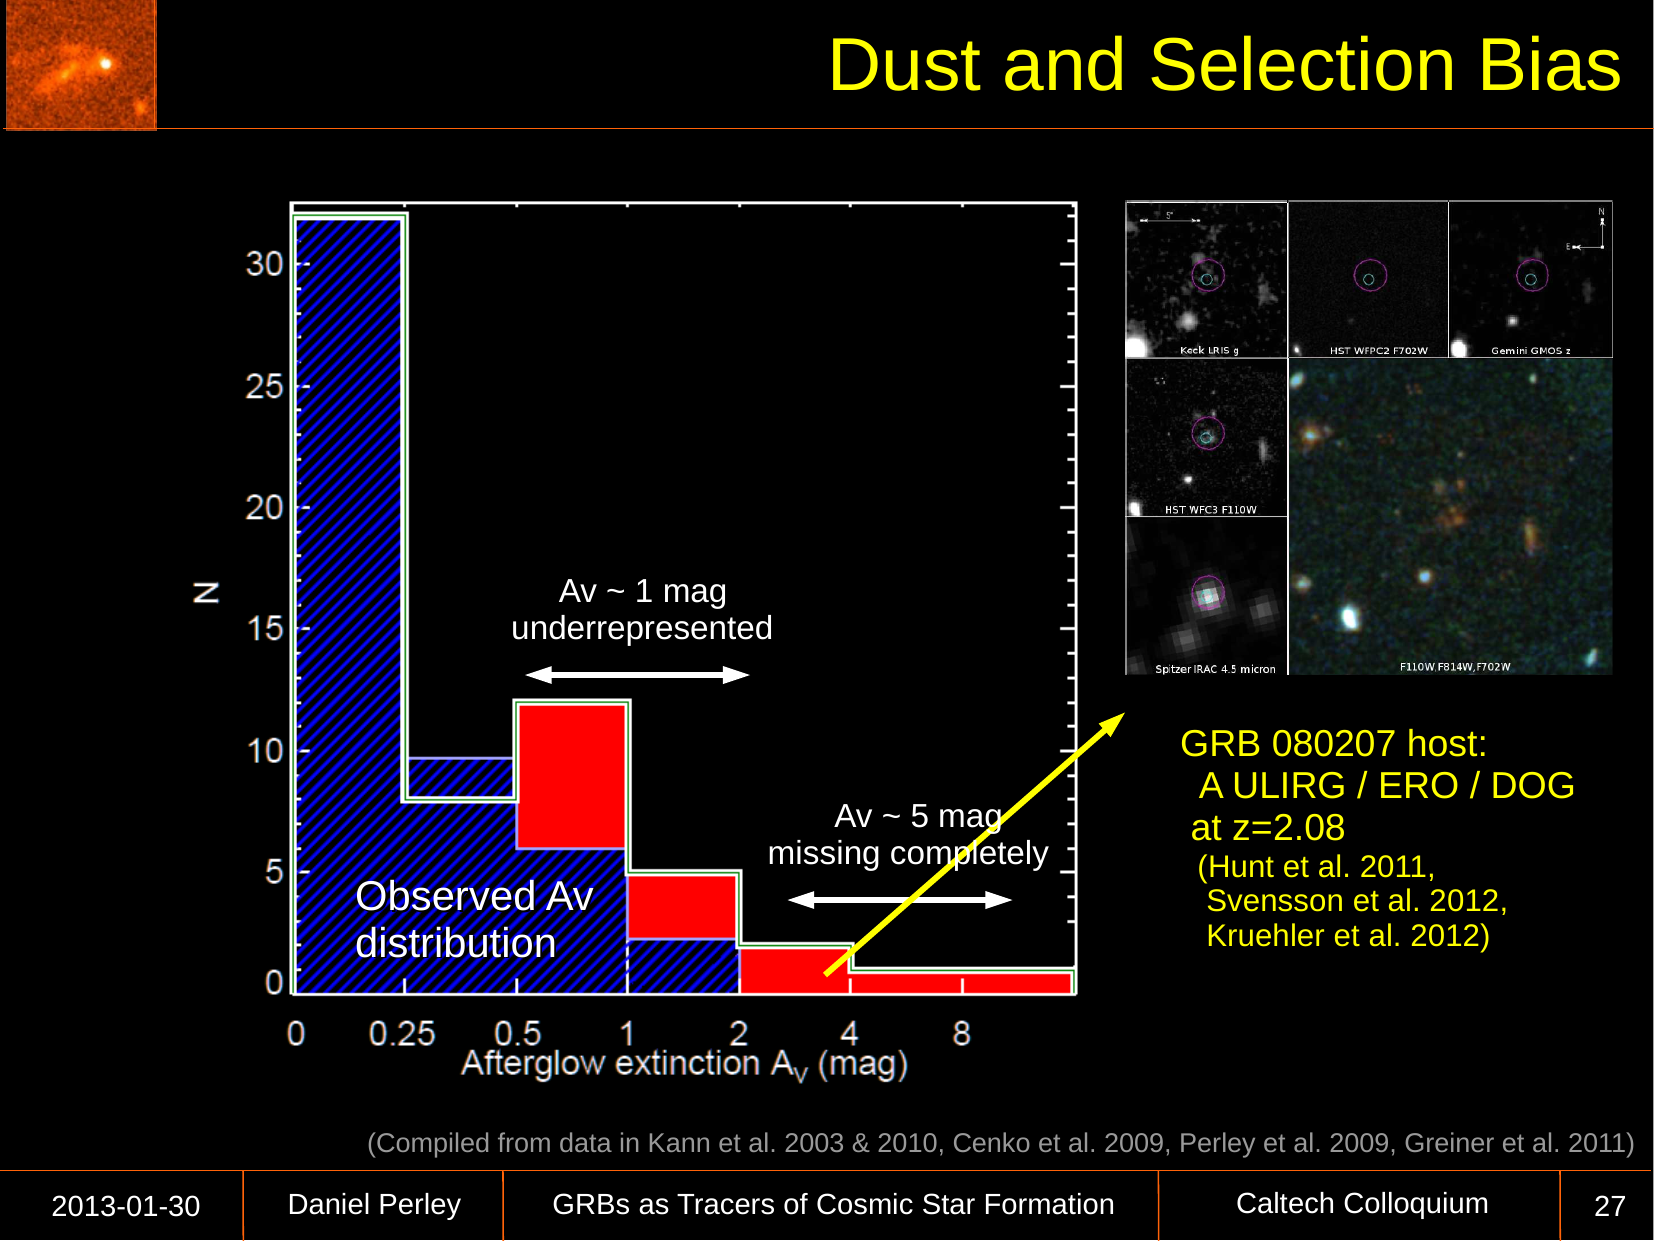

# Dust and Selection Bias
Av ~ 1 mag
underrepresented
GRB 080207 host:
 A ULIRG / ERO / DOG
 at z=2.08
 (Hunt et al. 2011,
 Svensson et al. 2012,
 Kruehler et al. 2012)
Av ~ 5 mag
missing completely
Observed Av distribution
(Compiled from data in Kann et al. 2003 & 2010, Cenko et al. 2009, Perley et al. 2009, Greiner et al. 2011)
2013-01-30
27